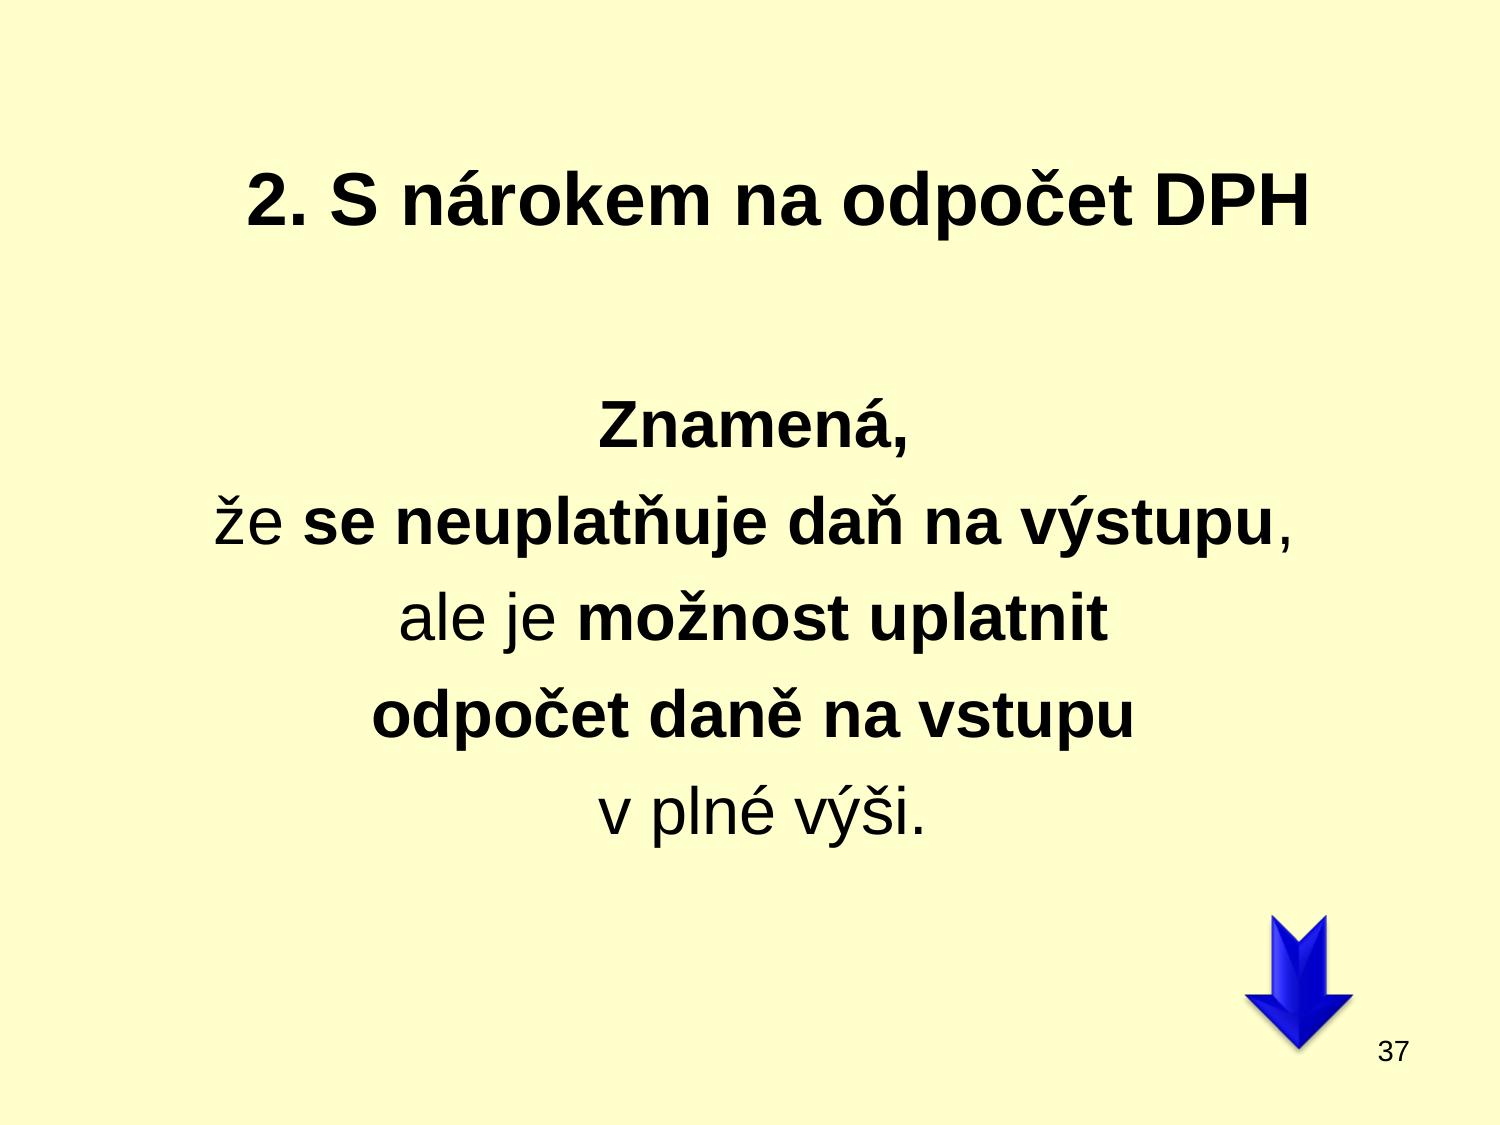

# 2. S nárokem na odpočet DPH
Znamená,
že se neuplatňuje daň na výstupu,
ale je možnost uplatnit
odpočet daně na vstupu
v plné výši.